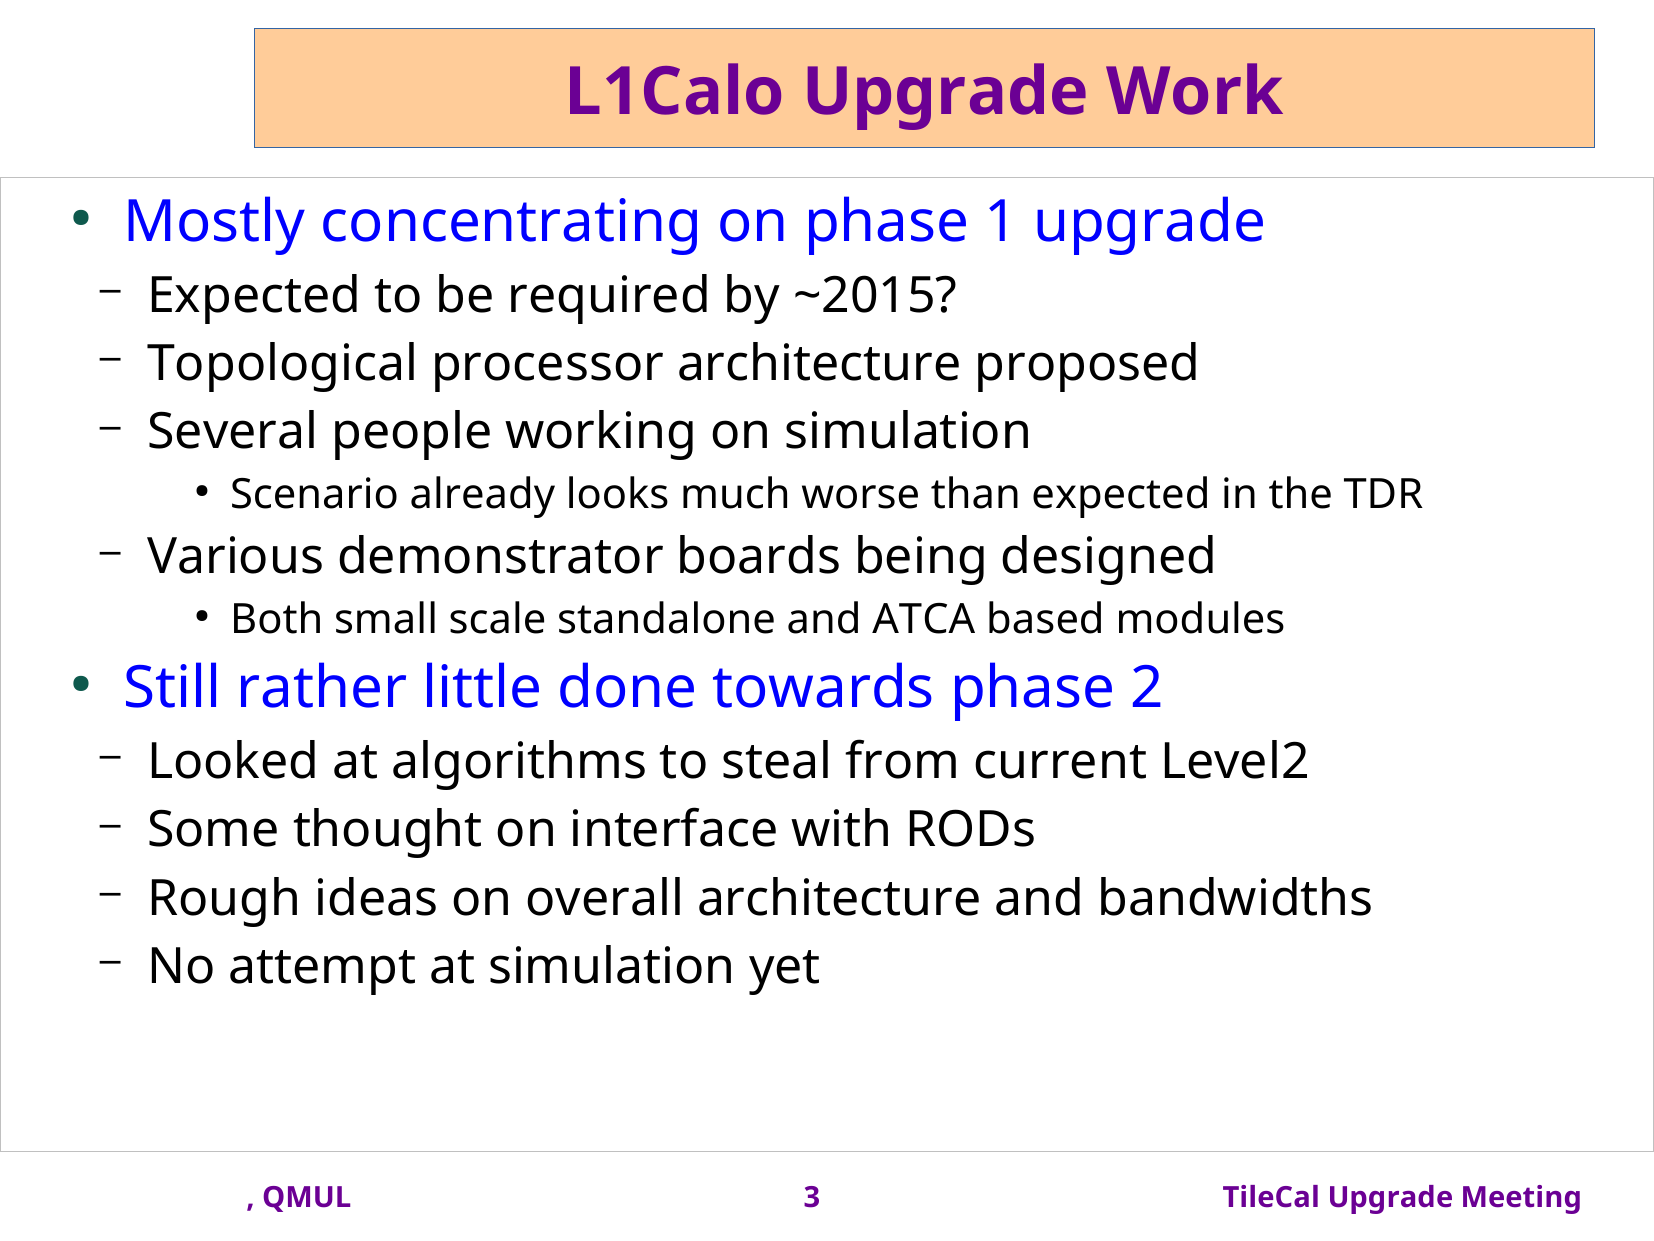

# L1Calo Upgrade Work
Mostly concentrating on phase 1 upgrade
Expected to be required by ~2015?
Topological processor architecture proposed
Several people working on simulation
Scenario already looks much worse than expected in the TDR
Various demonstrator boards being designed
Both small scale standalone and ATCA based modules
Still rather little done towards phase 2
Looked at algorithms to steal from current Level2
Some thought on interface with RODs
Rough ideas on overall architecture and bandwidths
No attempt at simulation yet